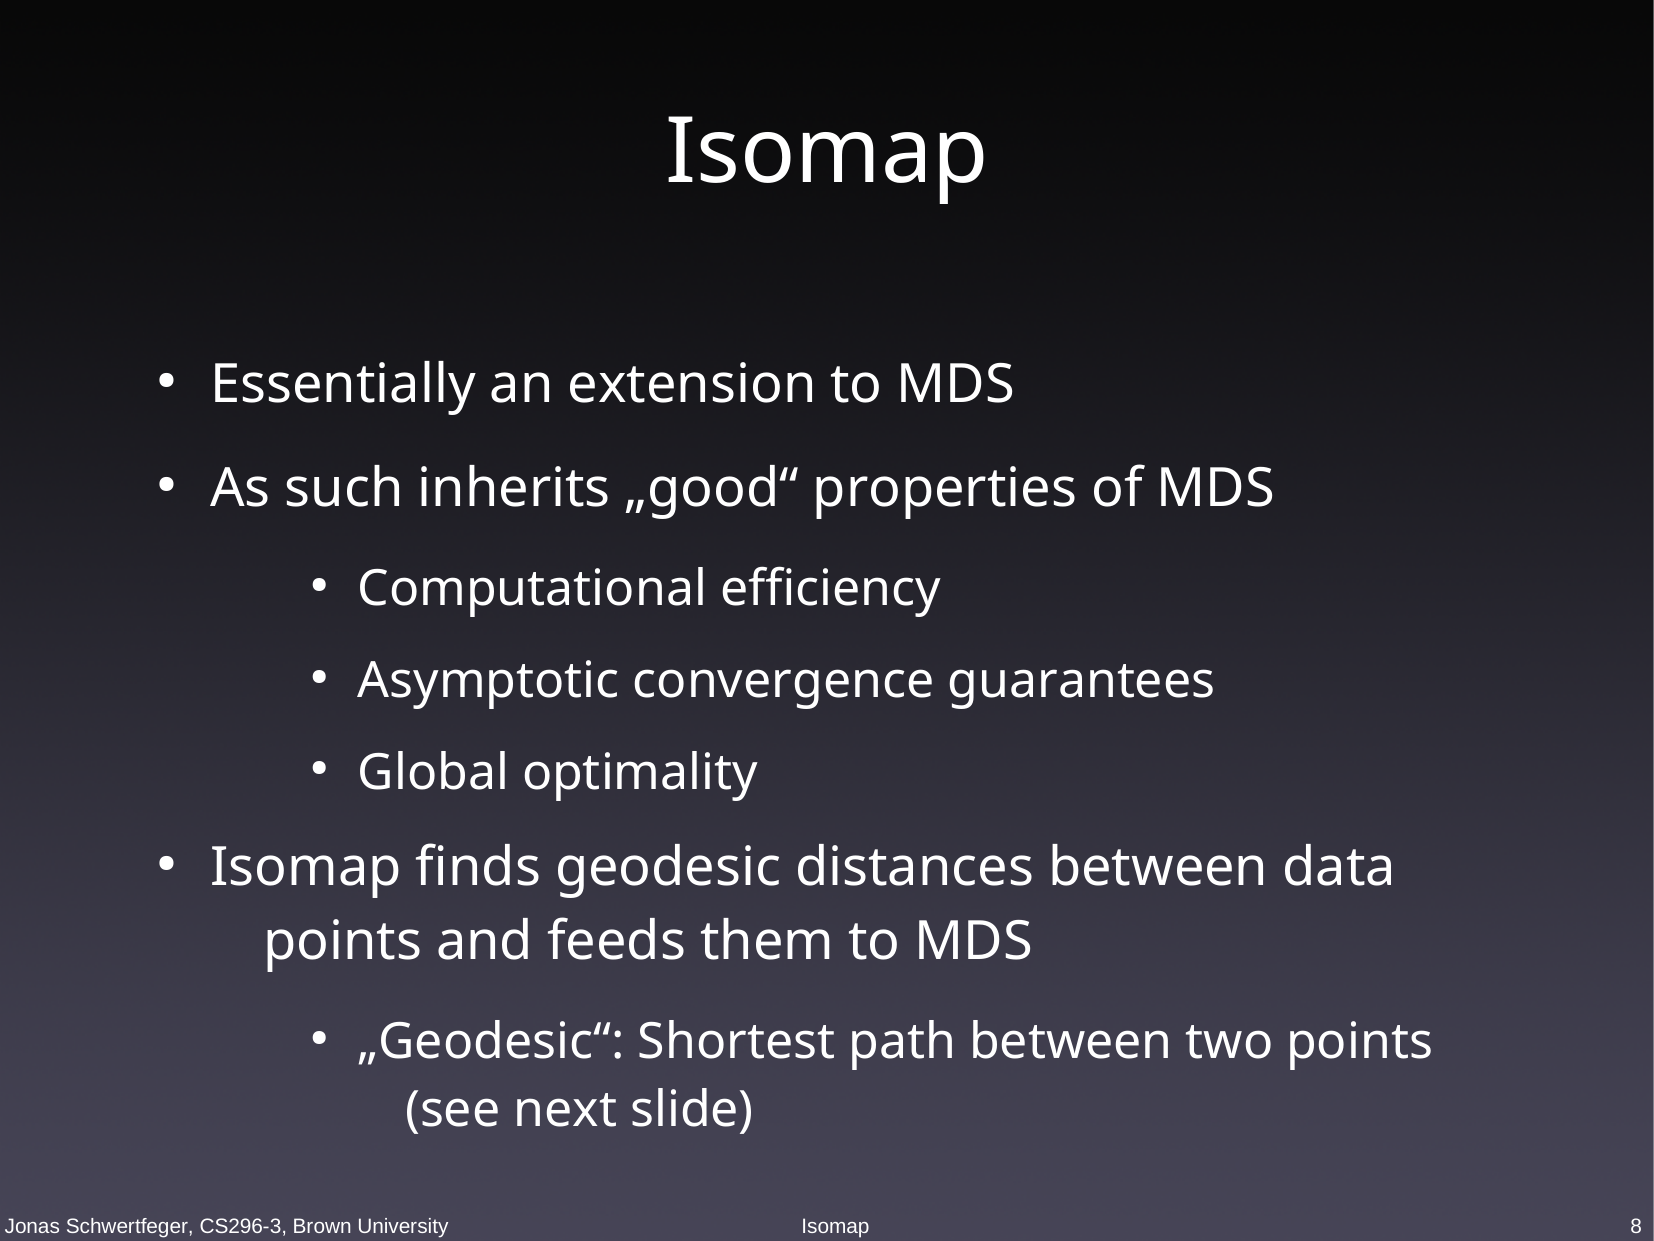

Isomap
# Essentially an extension to MDS
As such inherits „good“ properties of MDS
Computational efficiency
Asymptotic convergence guarantees
Global optimality
Isomap finds geodesic distances between data points and feeds them to MDS
„Geodesic“: Shortest path between two points (see next slide)